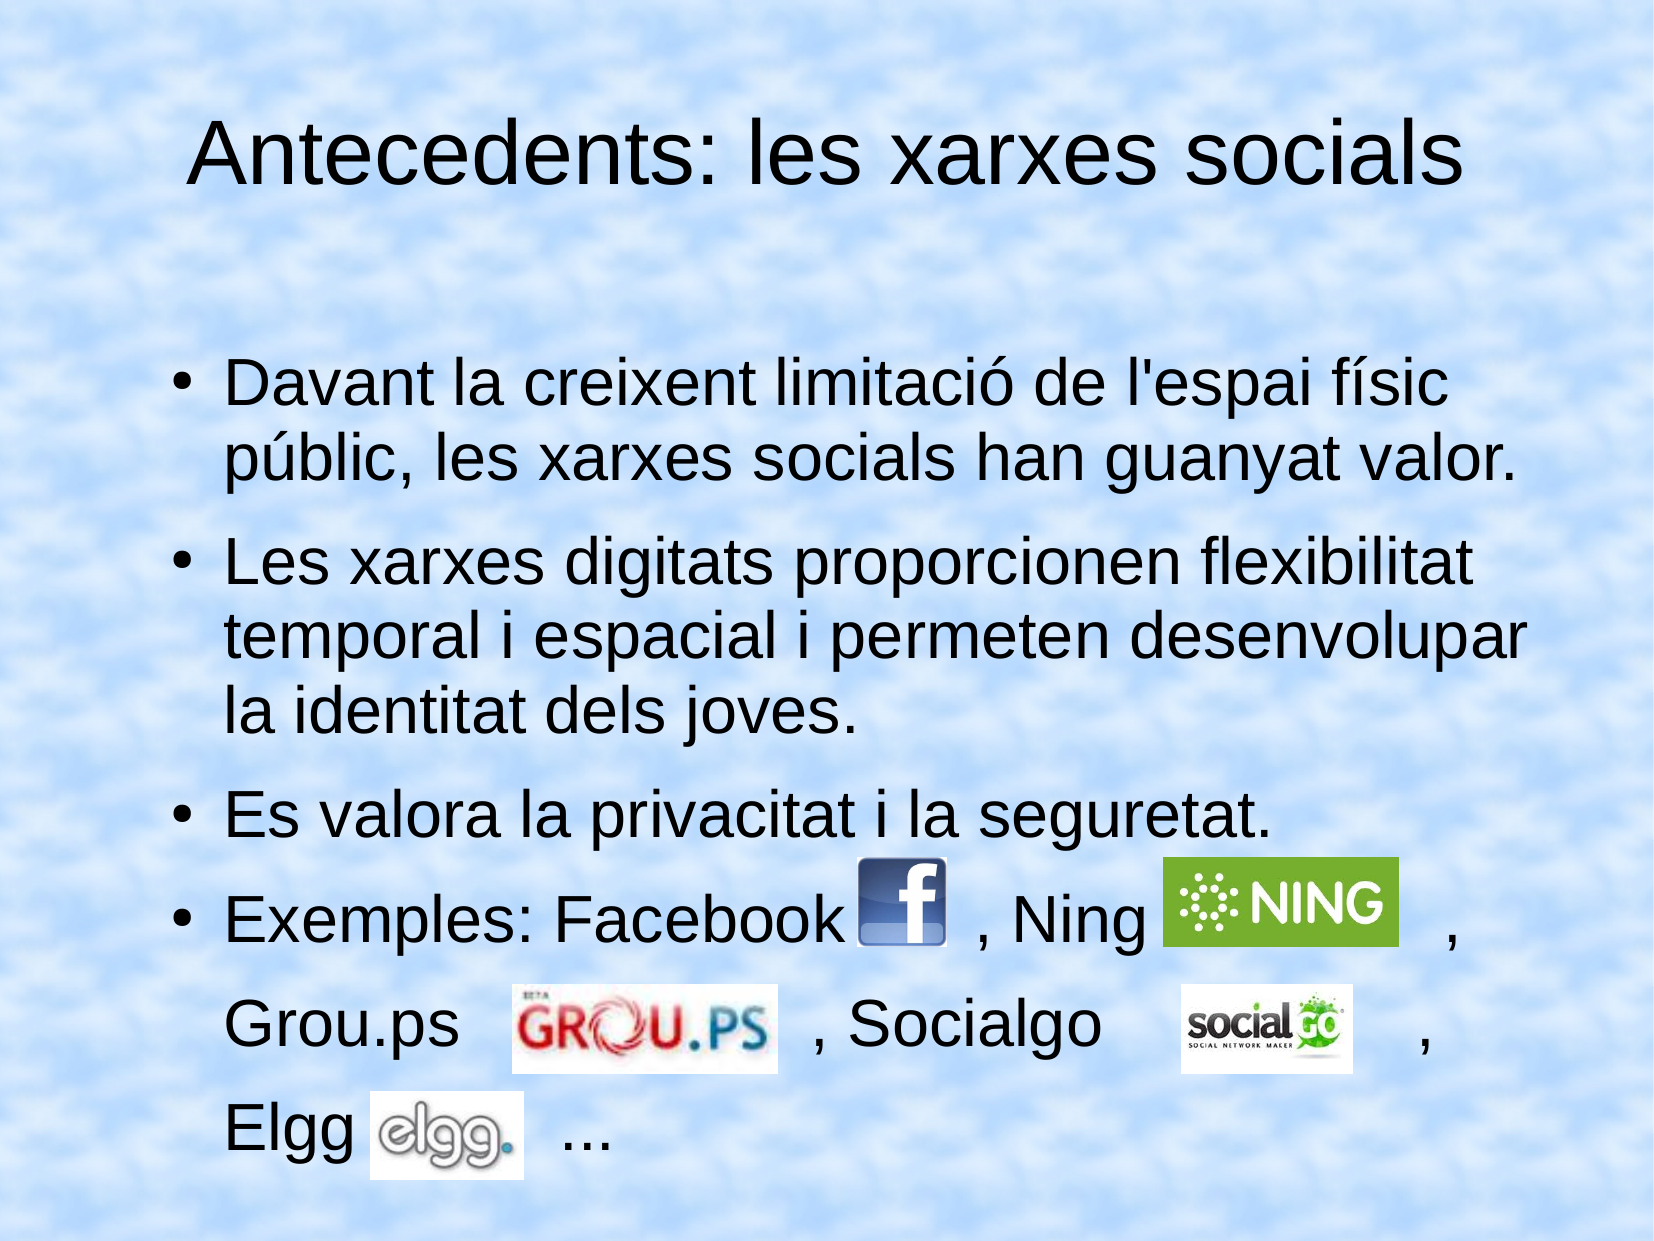

# Antecedents: les xarxes socials
Davant la creixent limitació de l'espai físic públic, les xarxes socials han guanyat valor.
Les xarxes digitats proporcionen flexibilitat temporal i espacial i permeten desenvolupar la identitat dels joves.
Es valora la privacitat i la seguretat.
Exemples: Facebook , Ning ,
Grou.ps , Socialgo ,
Elgg ...